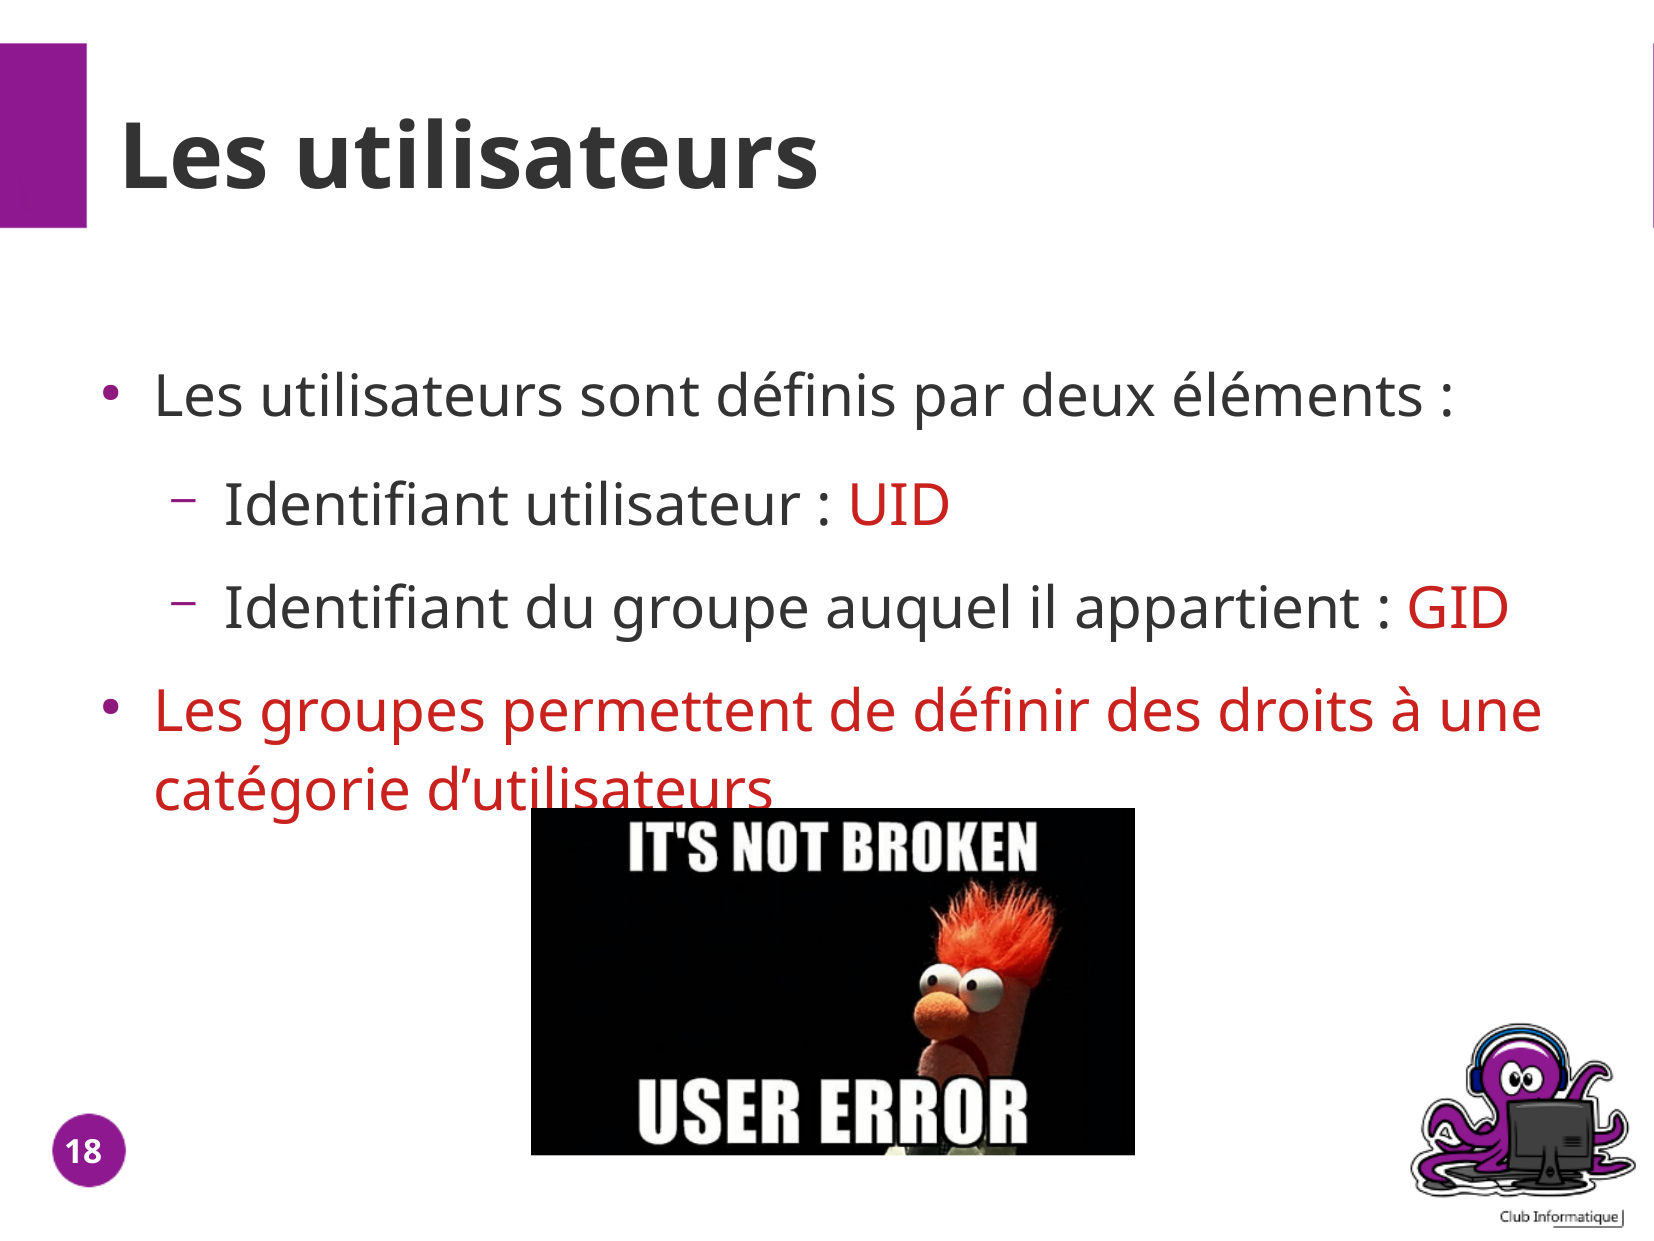

# Les utilisateurs
Les utilisateurs sont définis par deux éléments :
Identifiant utilisateur : UID
Identifiant du groupe auquel il appartient : GID
Les groupes permettent de définir des droits à une catégorie d’utilisateurs
18